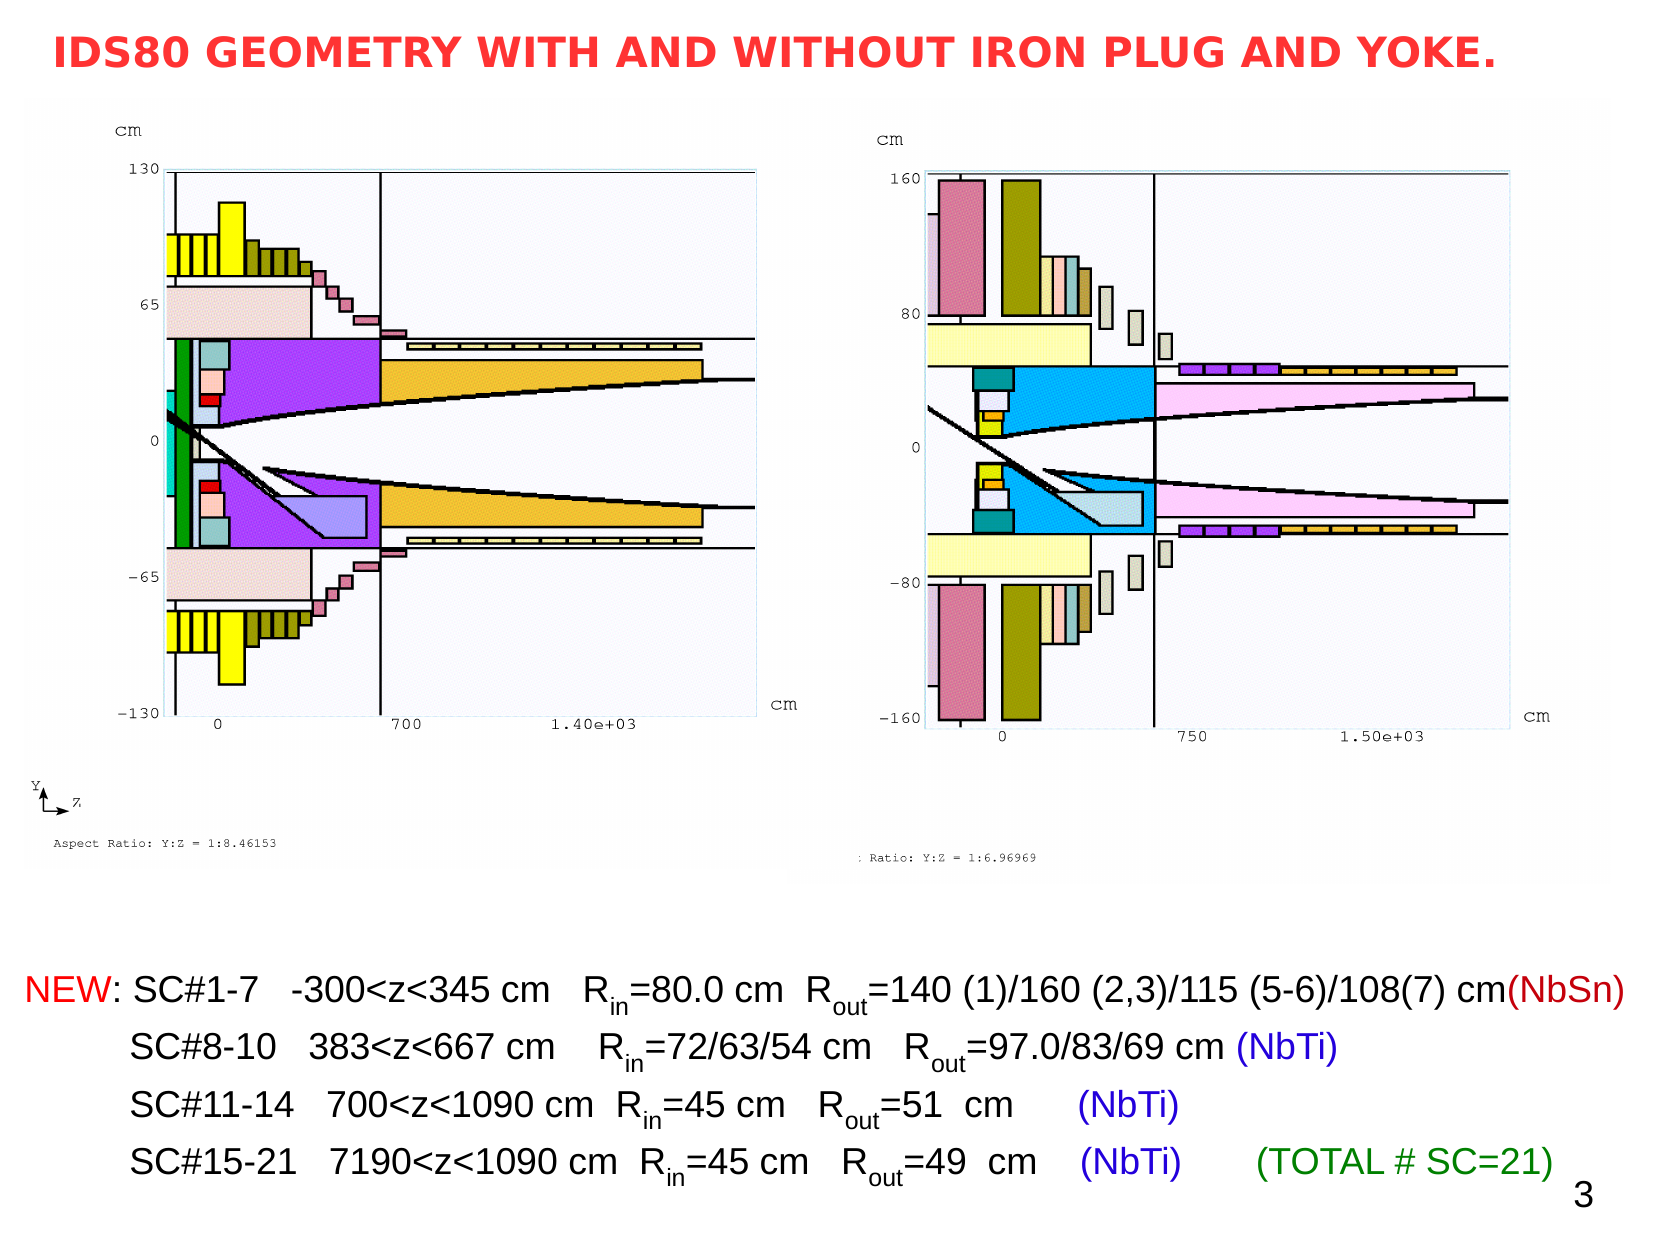

IDS80 GEOMETRY WITH AND WITHOUT IRON PLUG AND YOKE.
NEW: SC#1-7 -300<z<345 cm Rin=80.0 cm Rout=140 (1)/160 (2,3)/115 (5-6)/108(7) cm(NbSn)
 SC#8-10 383<z<667 cm Rin=72/63/54 cm Rout=97.0/83/69 cm (NbTi)‏
 SC#11-14 700<z<1090 cm Rin=45 cm Rout=51 cm (NbTi)
 SC#15-21 7190<z<1090 cm Rin=45 cm Rout=49 cm (NbTi) (TOTAL # SC=21)‏
 3